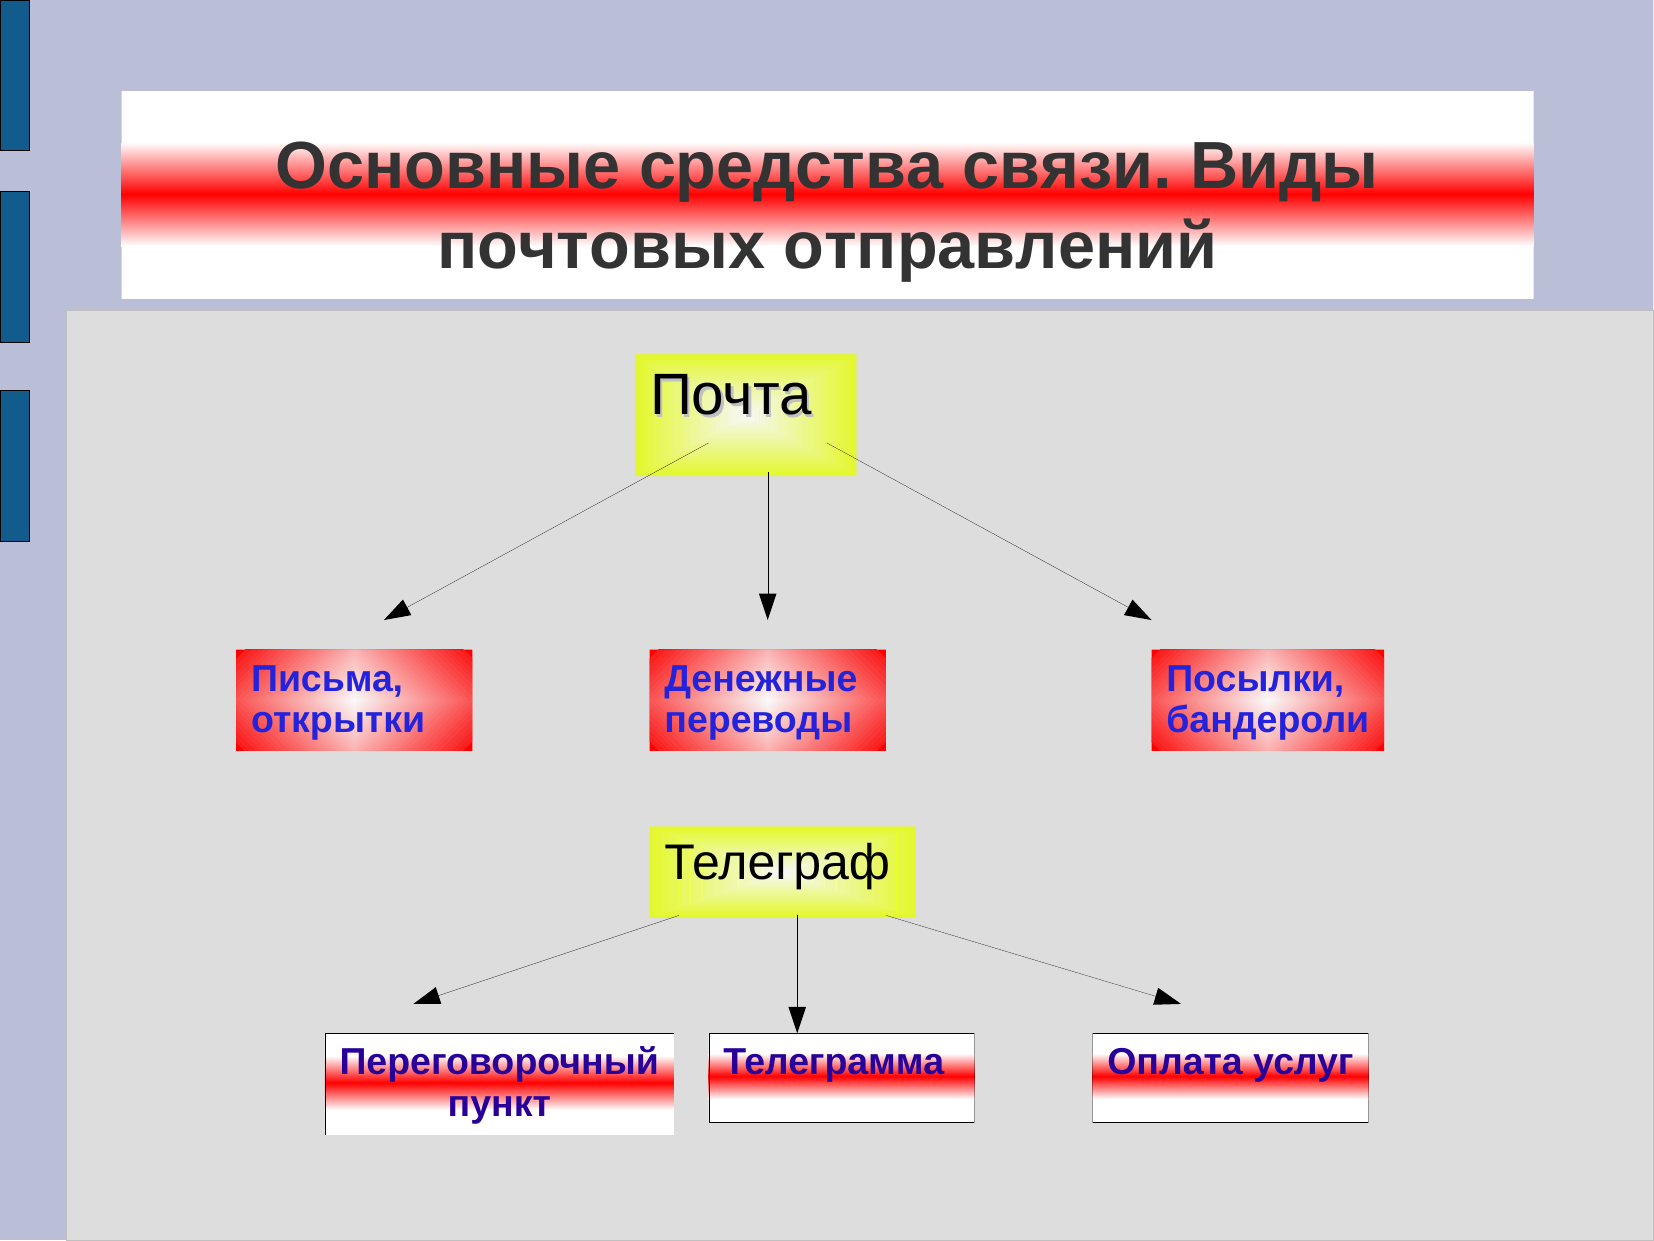

# Основные средства связи. Виды почтовых отправлений
Почта
Письма, открытки
Денежные
переводы
Посылки,
бандероли
Телеграф
Переговорочный
пункт
Телеграмма
Оплата услуг